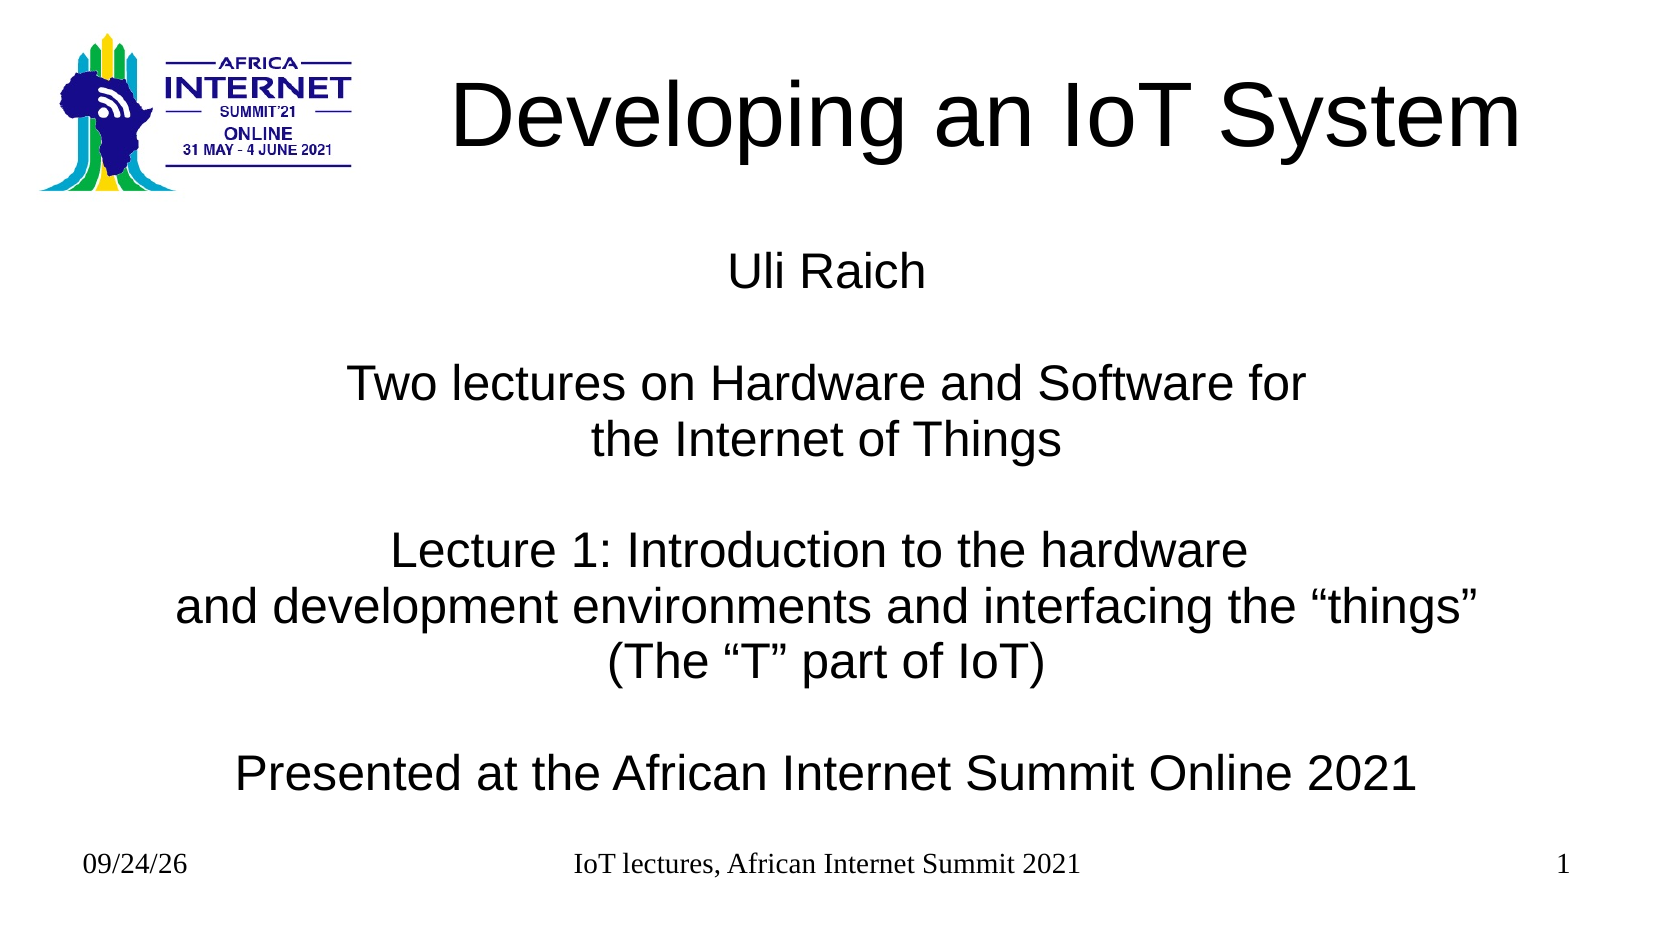

# Developing an IoT System
Uli Raich
Two lectures on Hardware and Software for
the Internet of Things
Lecture 1: Introduction to the hardware
and development environments and interfacing the “things”
(The “T” part of IoT)
Presented at the African Internet Summit Online 2021
IoT lectures, African Internet Summit 2021
1